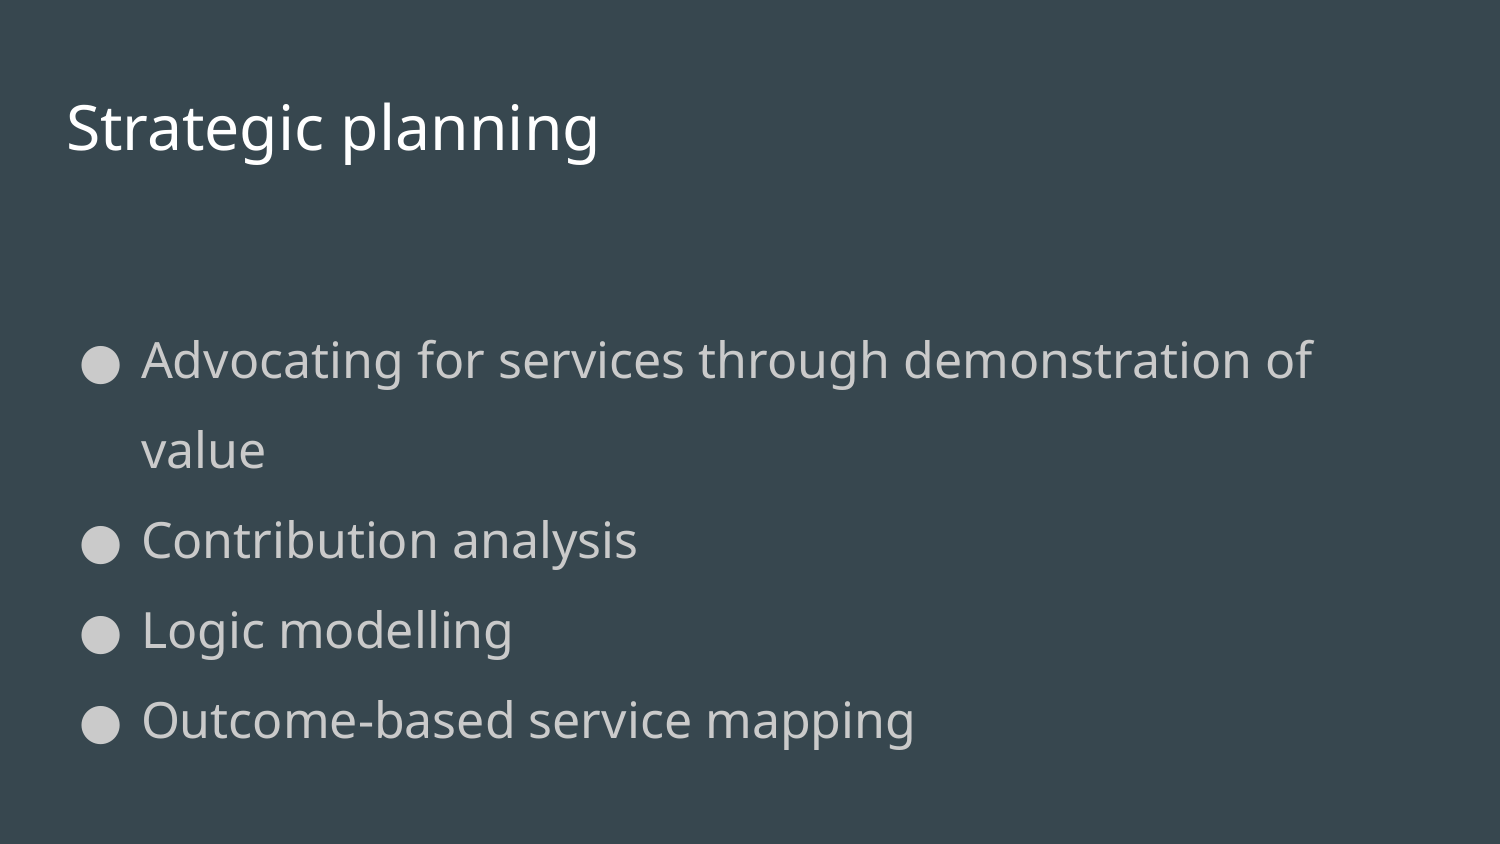

# Strategic planning
Advocating for services through demonstration of value
Contribution analysis
Logic modelling
Outcome-based service mapping